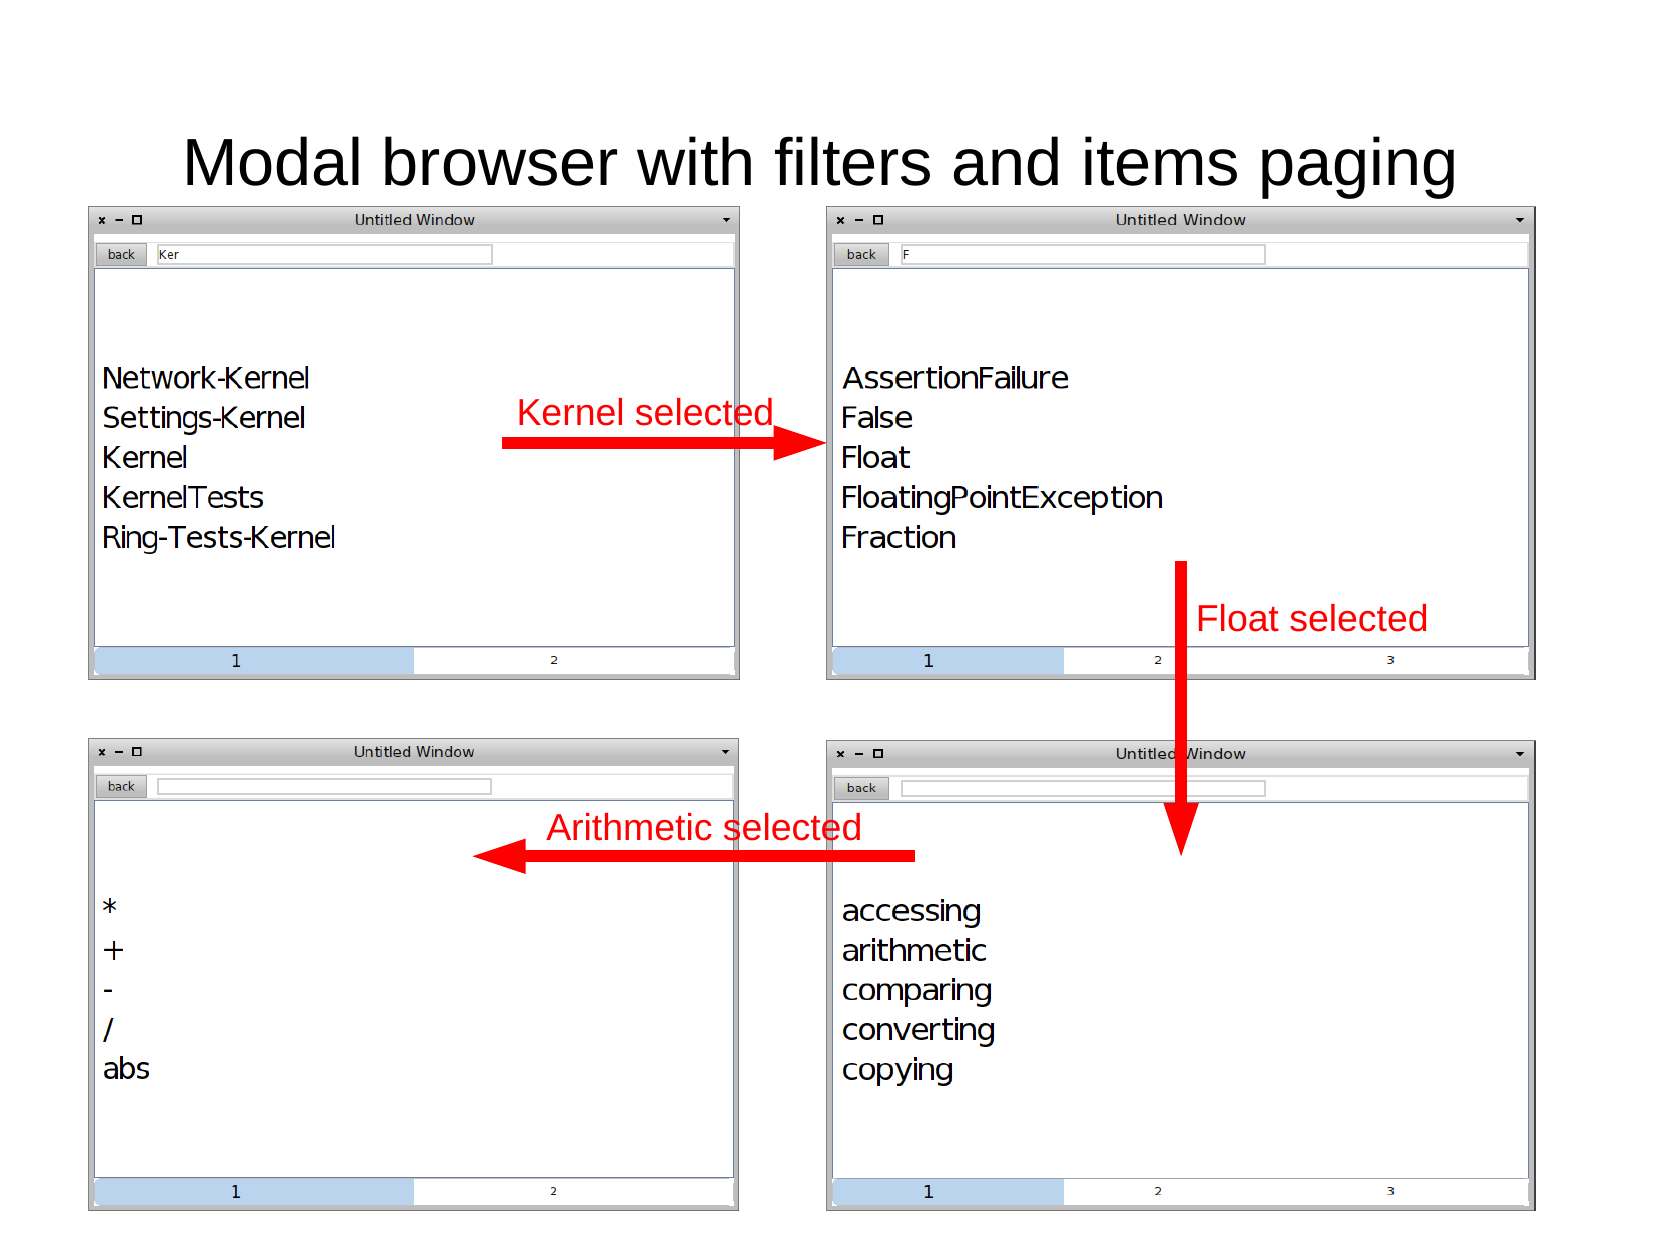

# Modal browser with filters and items paging
Kernel selected
Float selected
Arithmetic selected